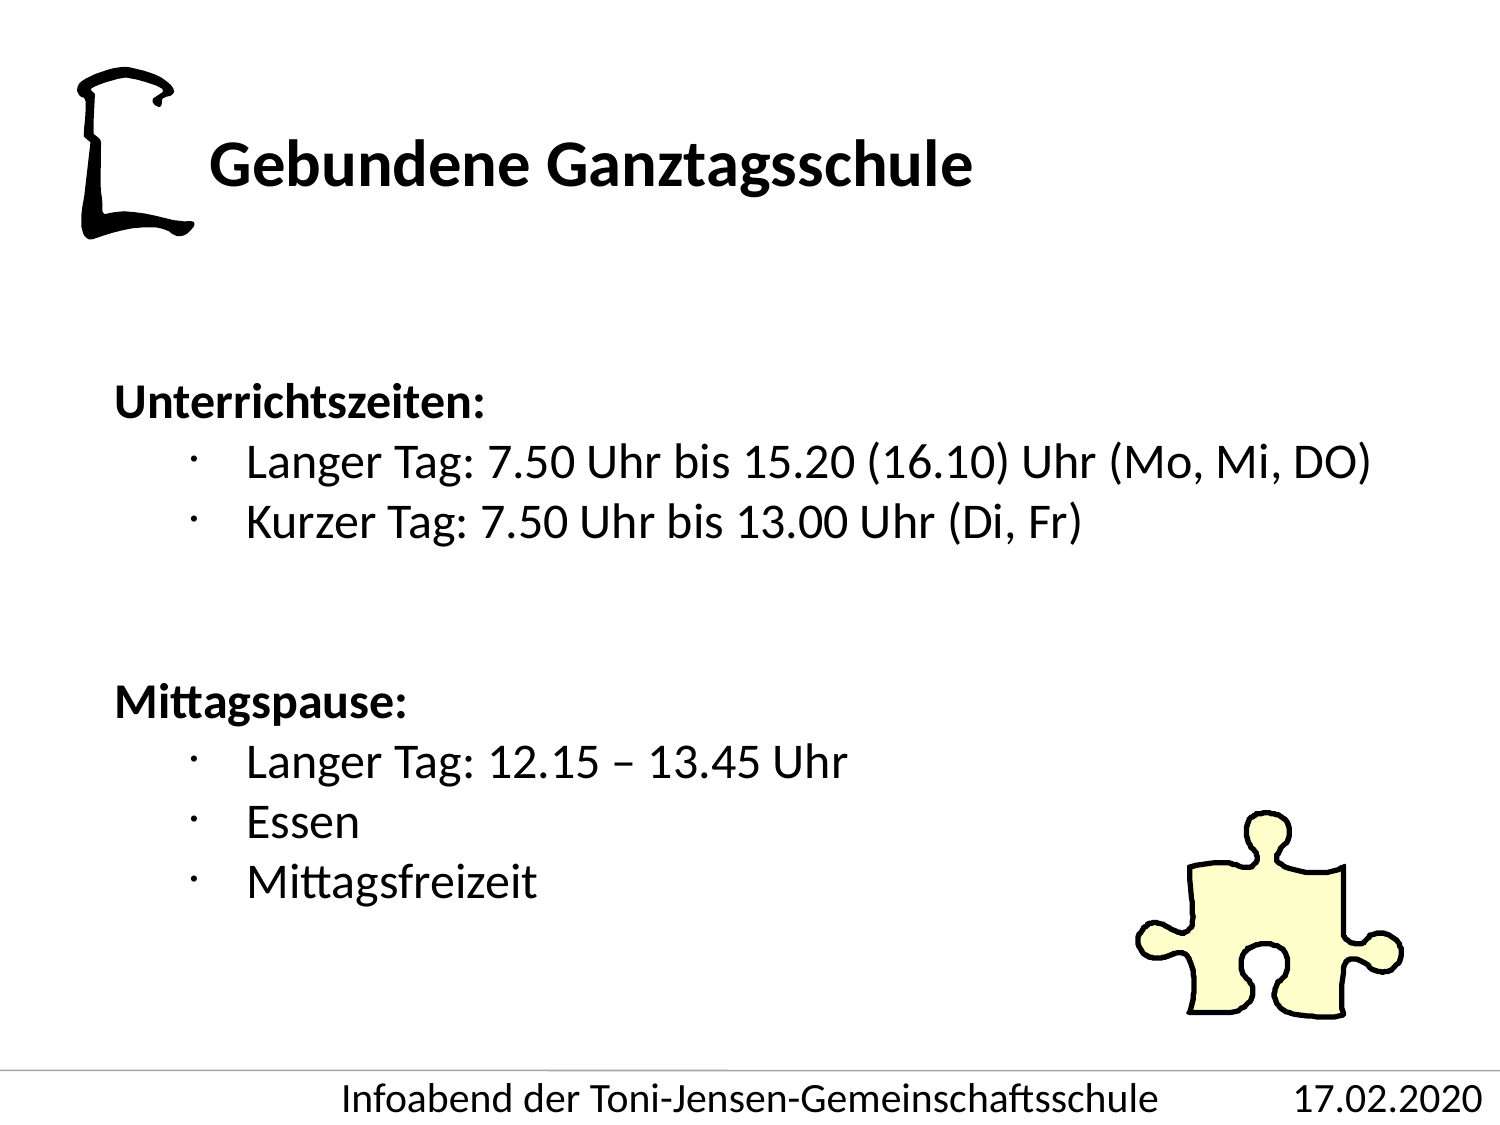

Gebundene Ganztagsschule
Unterrichtszeiten:
Langer Tag: 7.50 Uhr bis 15.20 (16.10) Uhr (Mo, Mi, DO)
Kurzer Tag: 7.50 Uhr bis 13.00 Uhr (Di, Fr)
Mittagspause:
Langer Tag: 12.15 – 13.45 Uhr
Essen
Mittagsfreizeit
17.02.2020
Infoabend der Toni-Jensen-Gemeinschaftsschule